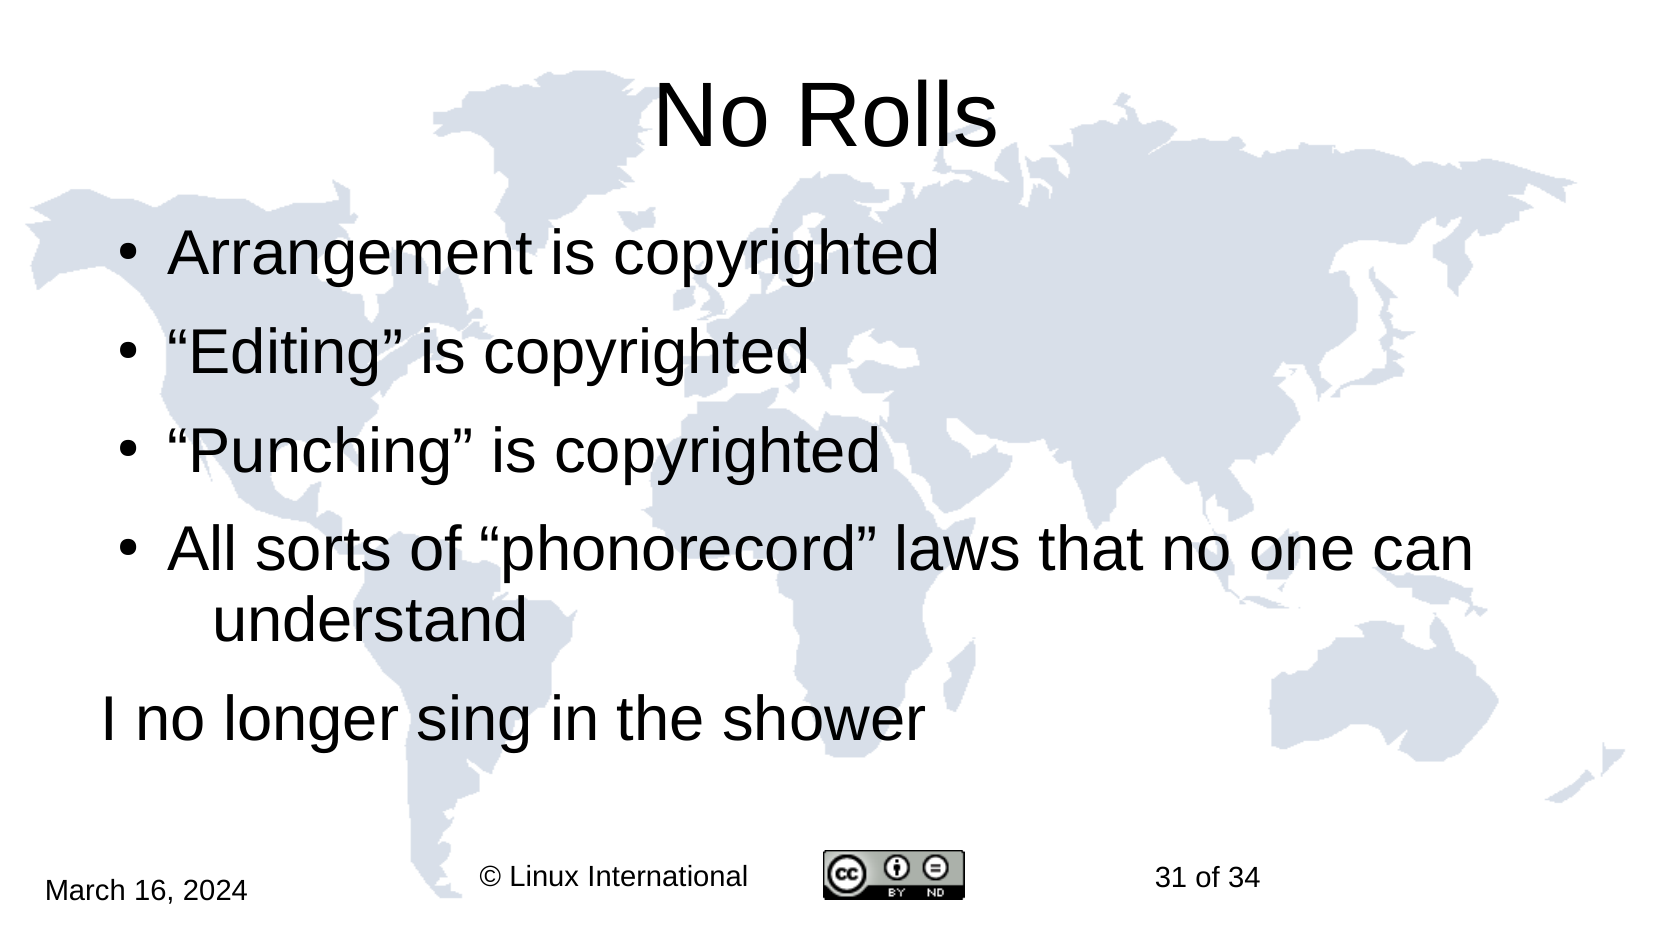

# No Rolls
Arrangement is copyrighted
“Editing” is copyrighted
“Punching” is copyrighted
All sorts of “phonorecord” laws that no one can understand
I no longer sing in the shower